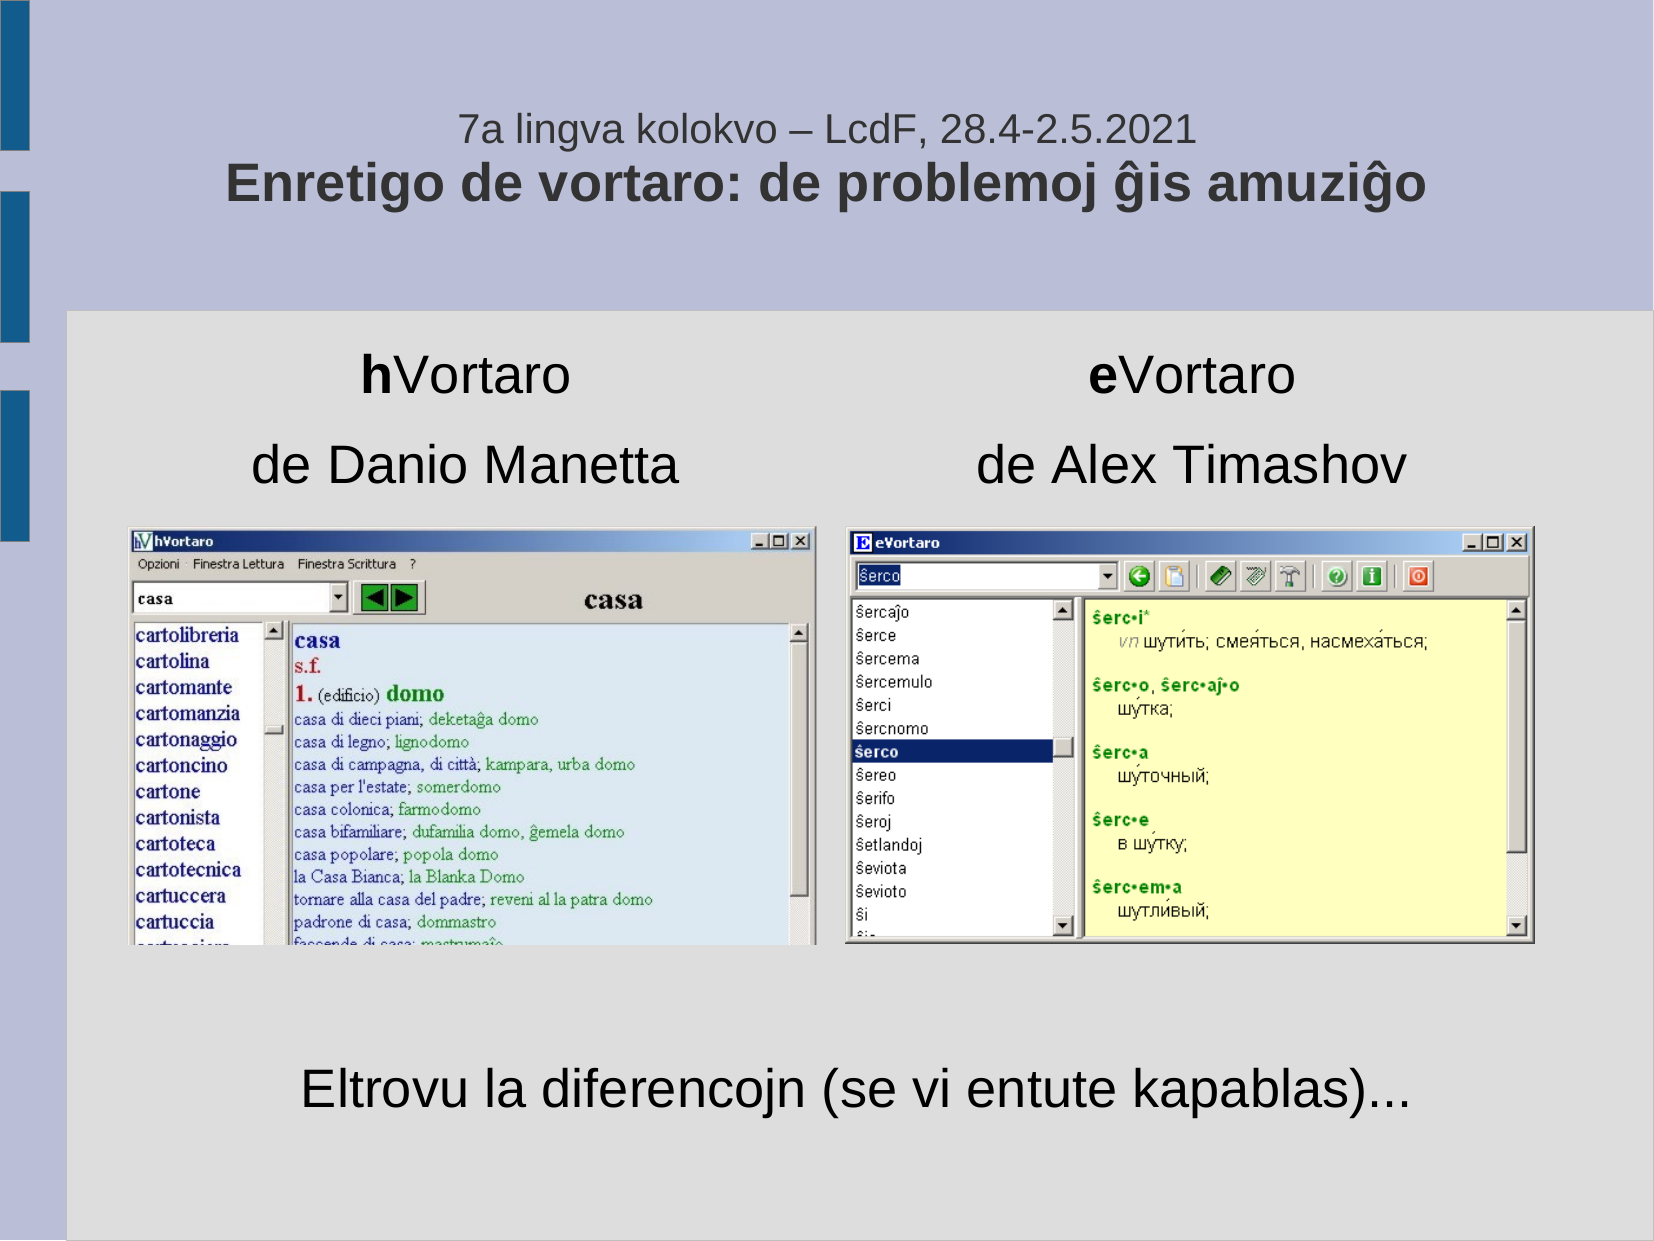

# 7a lingva kolokvo – LcdF, 28.4-2.5.2021 Enretigo de vortaro: de problemoj ĝis amuziĝo
hVortaro
de Danio Manetta
eVortaro
de Alex Timashov
Eltrovu la diferencojn (se vi entute kapablas)...